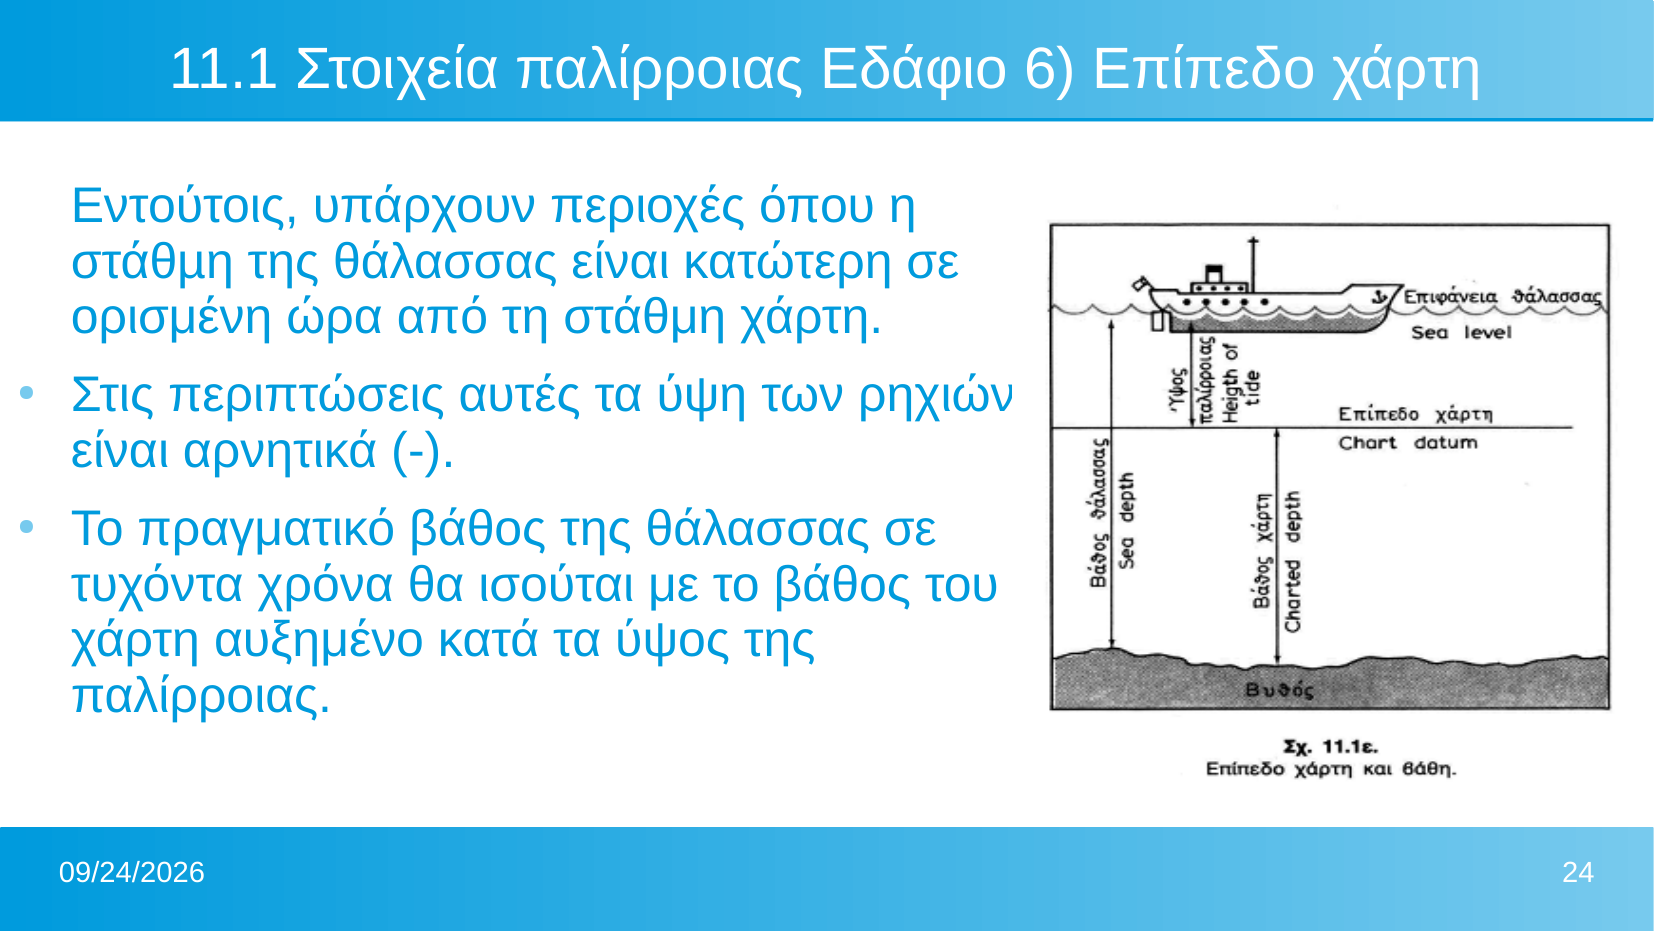

# 11.1 Στοιχεία παλίρροιας Εδάφιο 6) Επίπεδο χάρτη
Εντούτοις, υπάρχουν περιοχές όπου η στάθµη της θάλασσας είναι κατώτερη σε ορισμένη ώρα από τη στάθμη χάρτη.
Στις περιπτώσεις αυτές τα ύψη των ρηχιών είναι αρνητικά (-).
Το πραγματικό βάθος της θάλασσας σε τυχόντα χρόνα θα ισούται με το βάθος του χάρτη αυξημένο κατά τα ύψος της παλίρροιας.
24